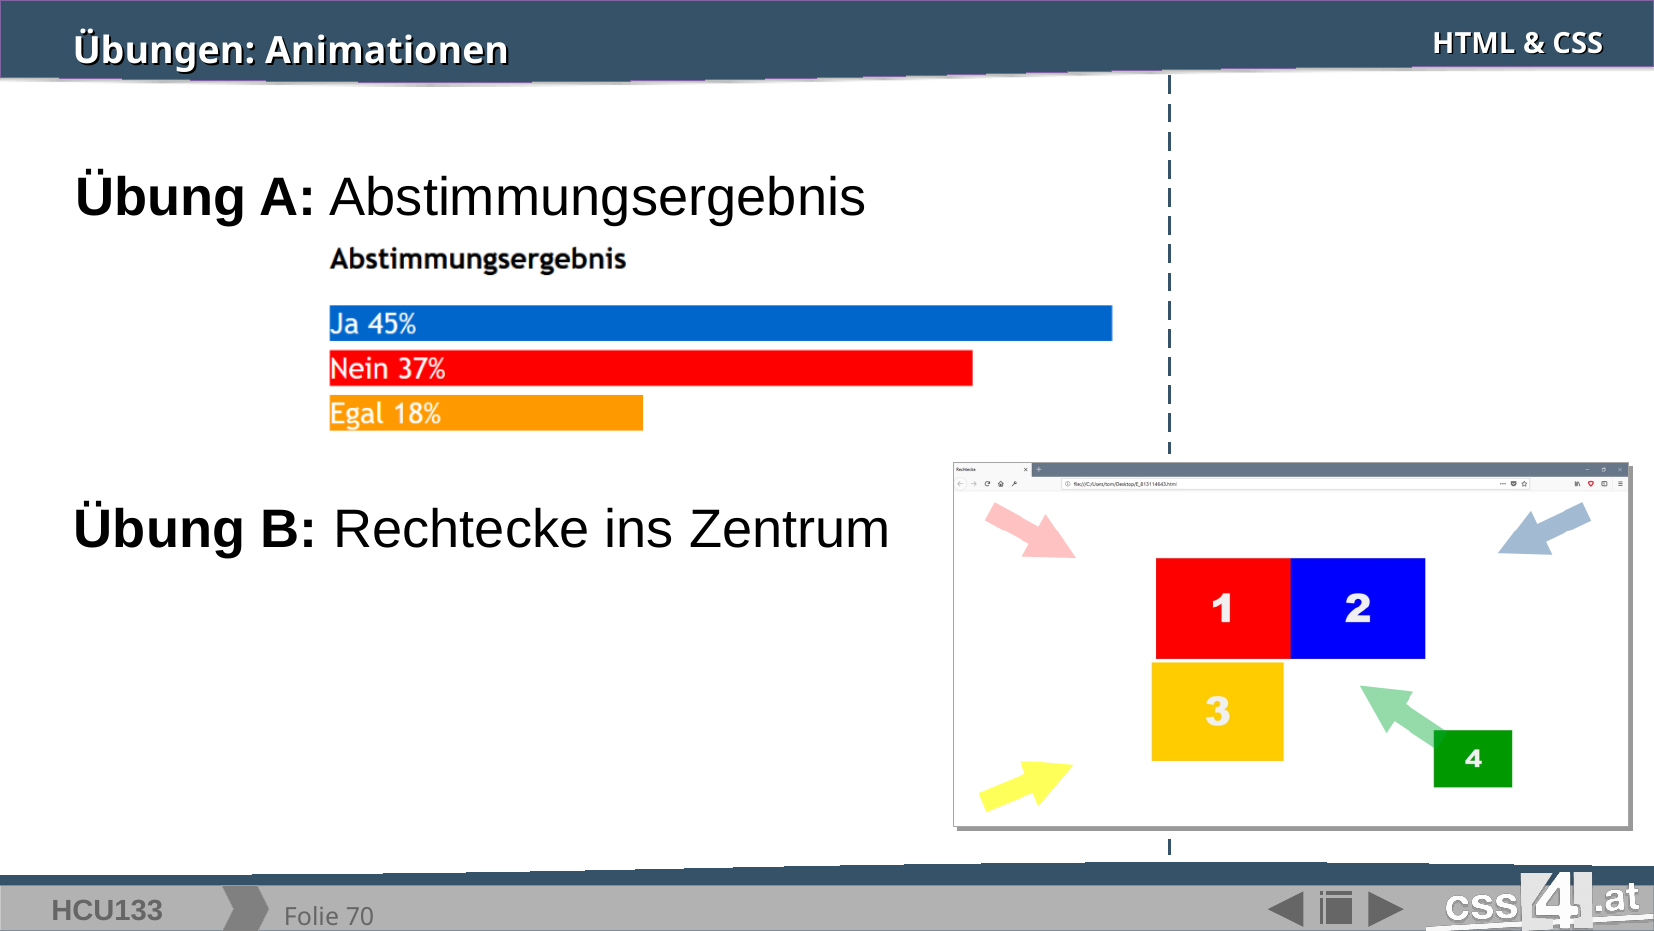

HTML & CSS
Übungen: Animationen
Übung A: Abstimmungsergebnis
Übung B: Rechtecke ins Zentrum
HCU133
Folie